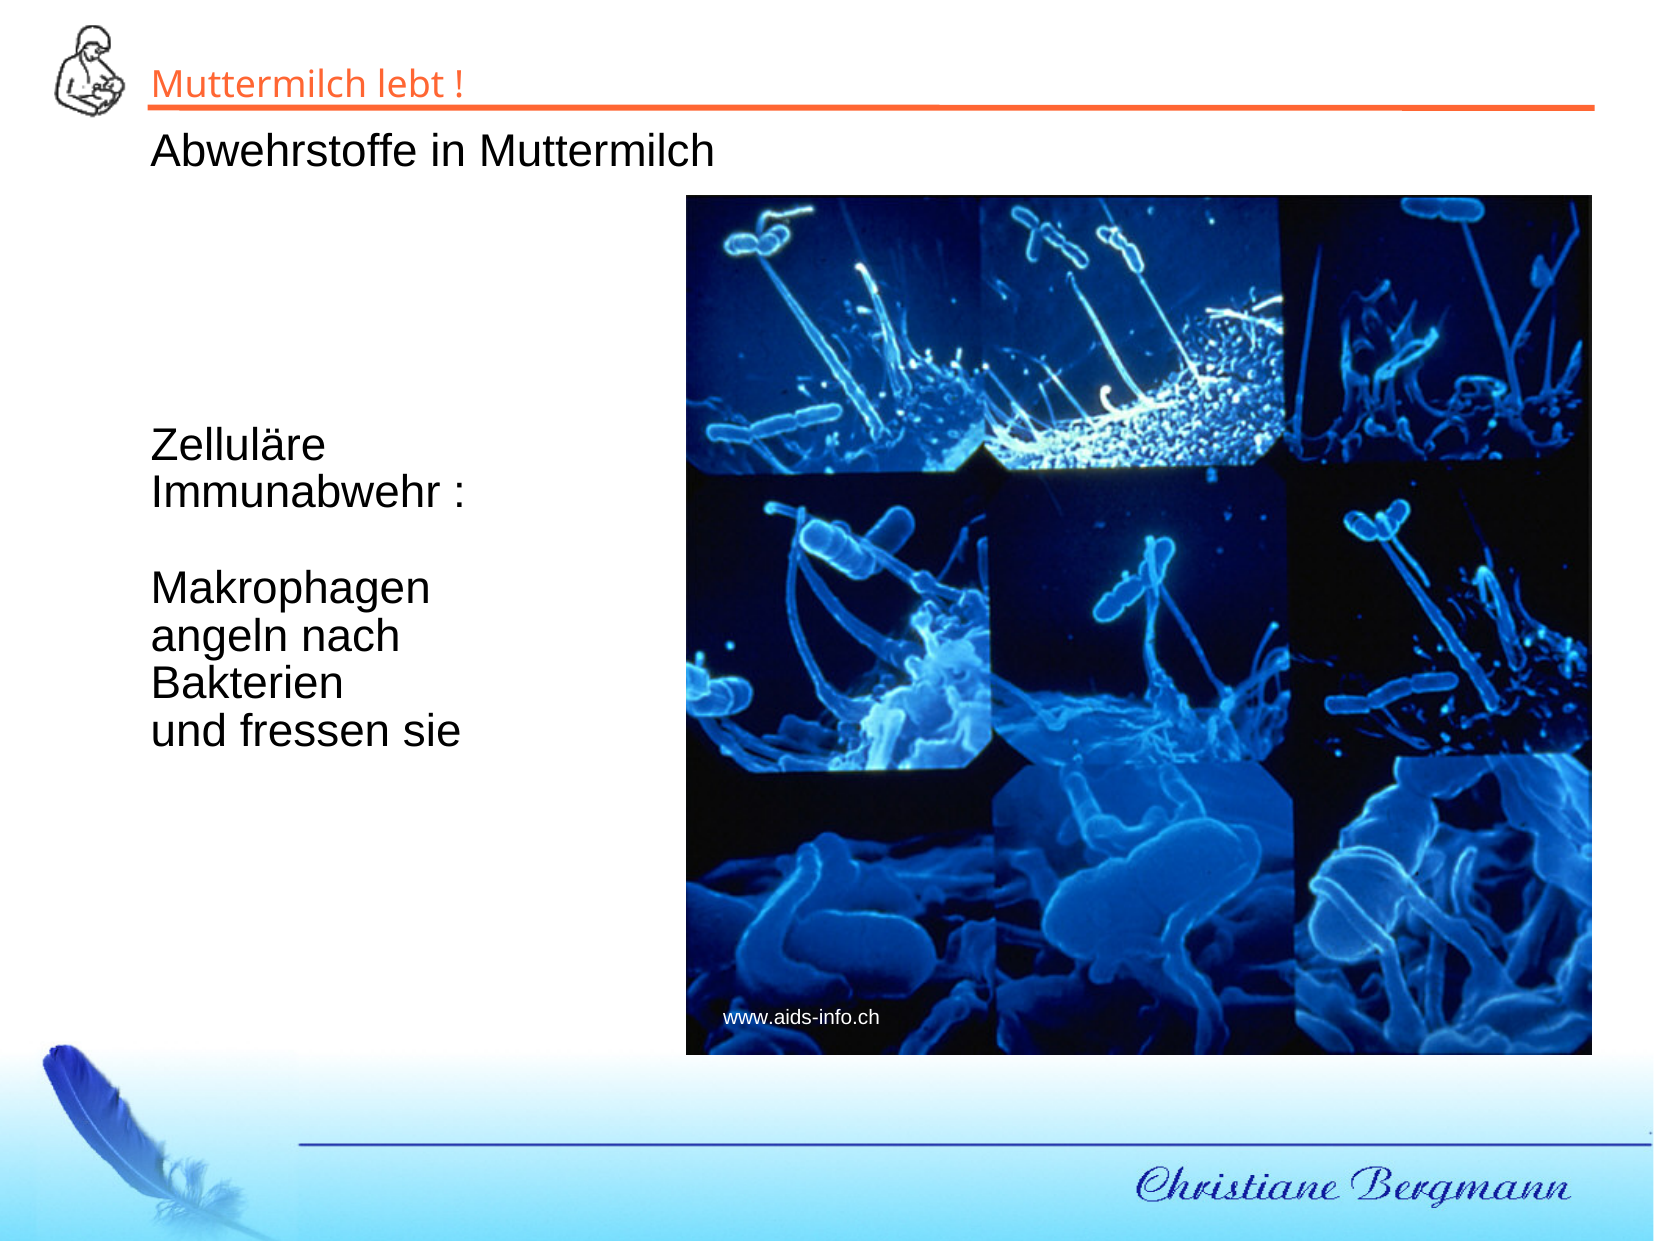

Muttermilch lebt !
Abwehrstoffe in Muttermilch
Zelluläre
Immunabwehr :
Makrophagen
angeln nach
Bakterien
und fressen sie
www.aids-info.ch